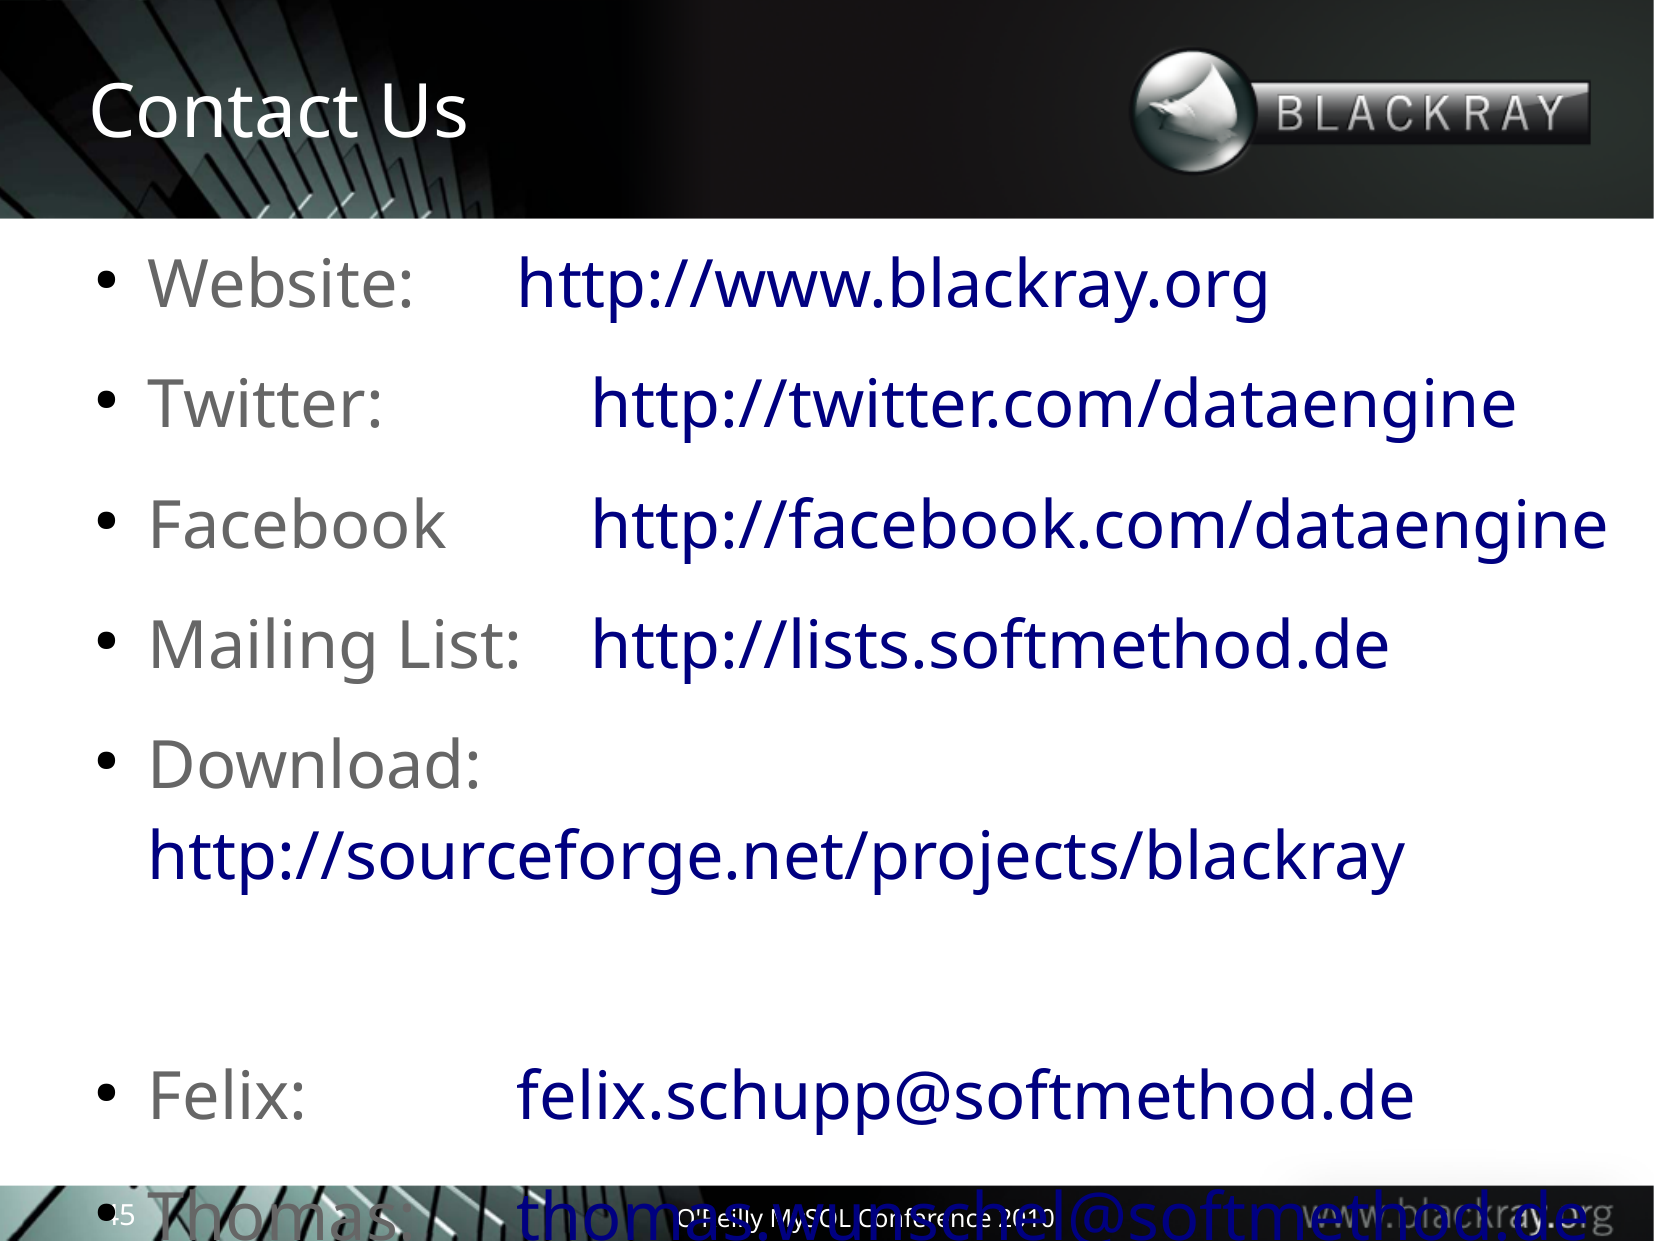

# Contact Us
Website: 		http://www.blackray.org
Twitter:			http://twitter.com/dataengine
Facebook 		http://facebook.com/dataengine
Mailing List: 	http://lists.softmethod.de
Download:	http://sourceforge.net/projects/blackray
Felix:			felix.schupp@softmethod.de
Thomas:		thomas.wunschel@softmethod.de